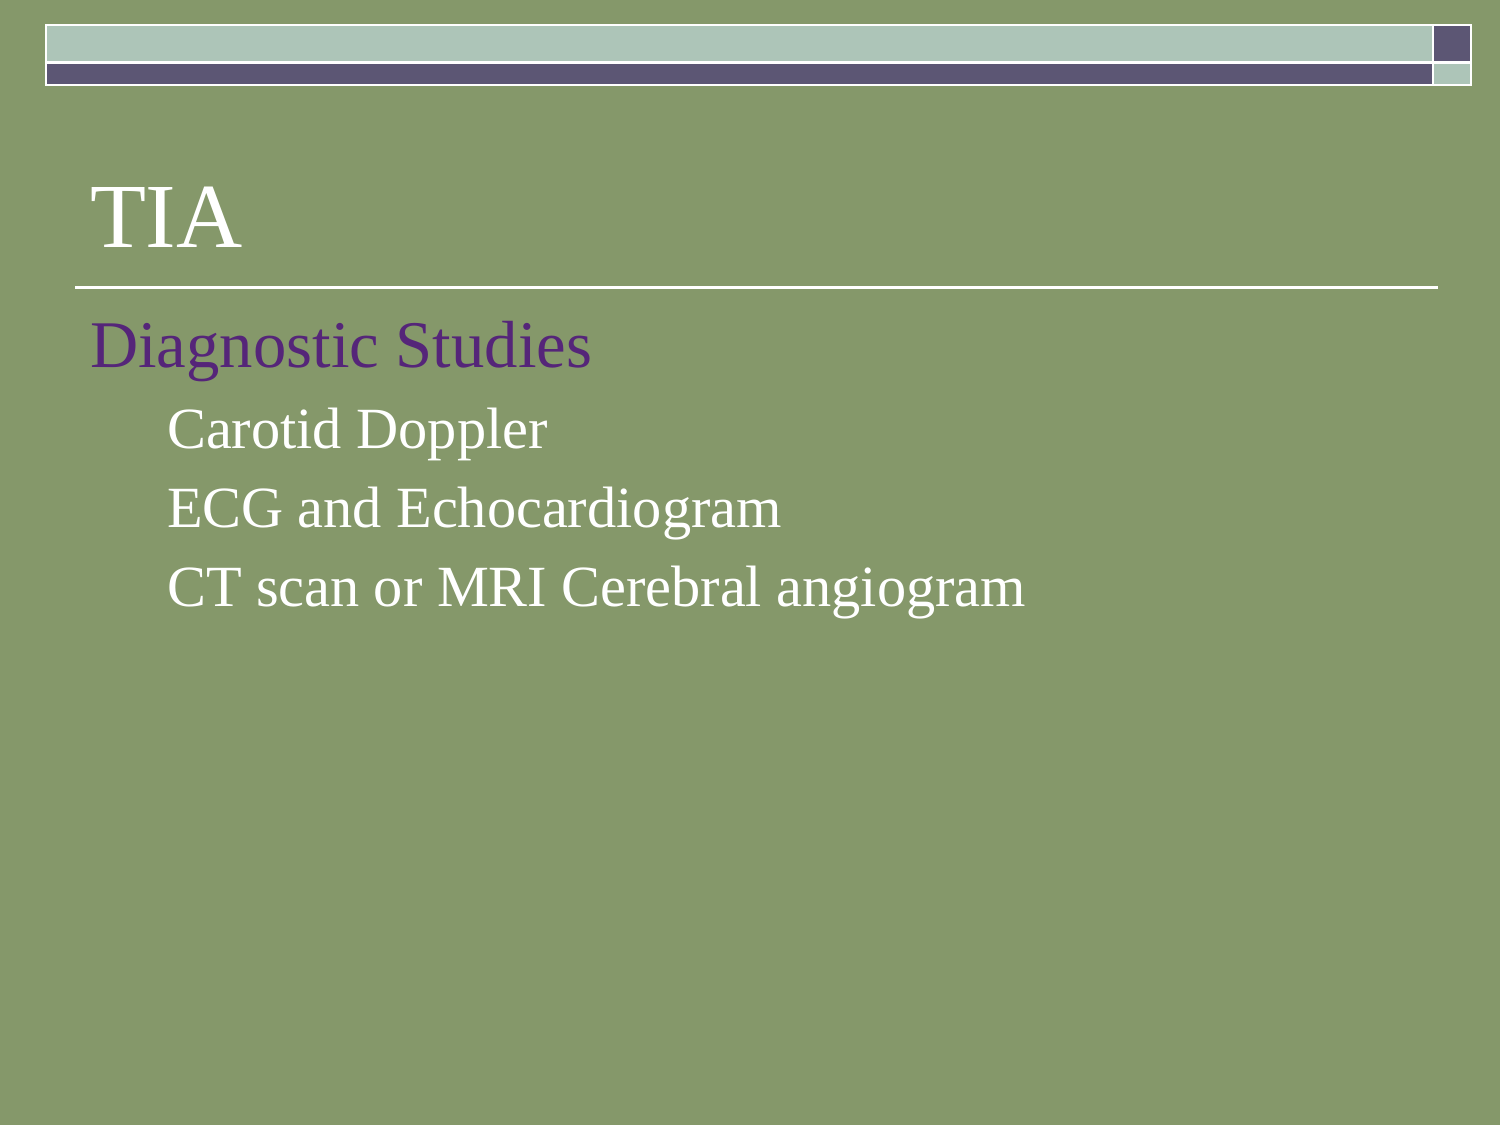

# TIA
Diagnostic Studies
Carotid Doppler
ECG and Echocardiogram
CT scan or MRI Cerebral angiogram